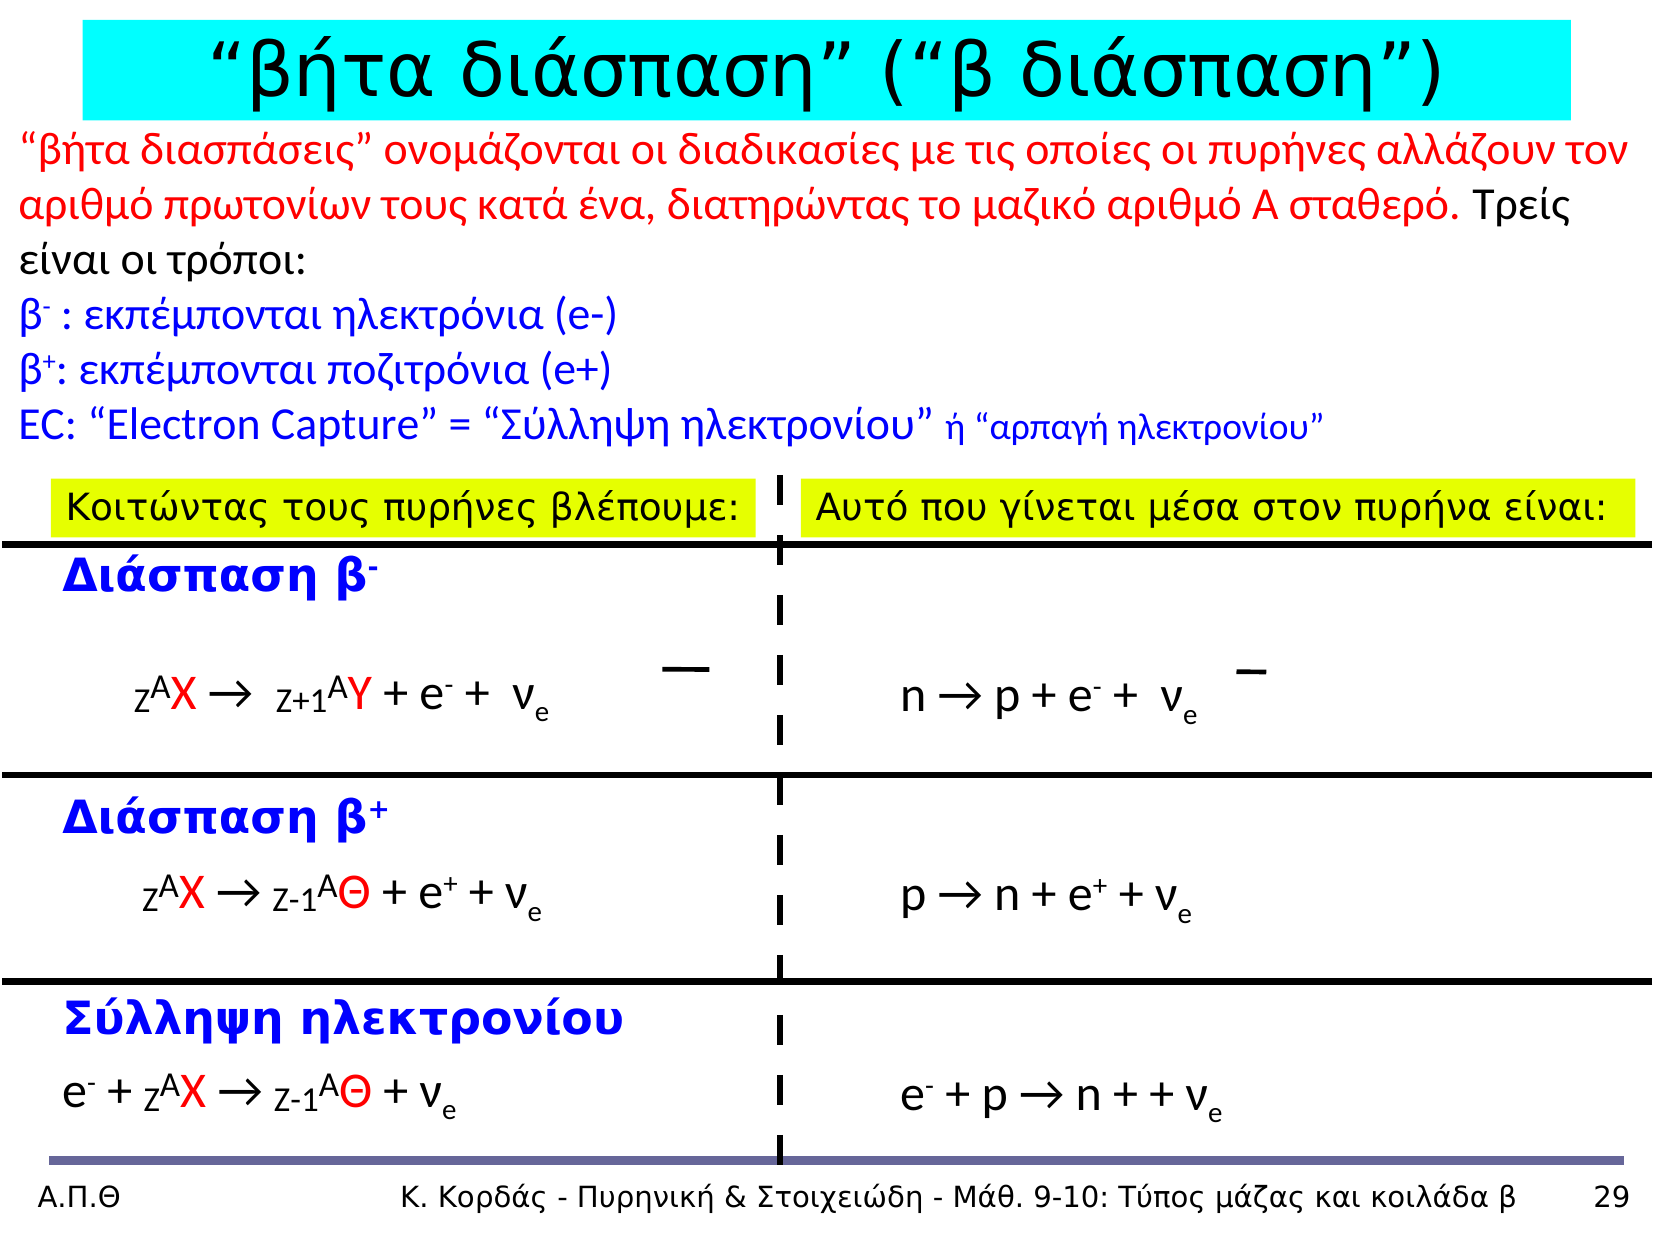

# “βήτα διάσπαση” (“β διάσπαση”)
“βήτα διασπάσεις” ονομάζονται οι διαδικασίες με τις οποίες οι πυρήνες αλλάζουν τον αριθμό πρωτονίων τους κατά ένα, διατηρώντας το μαζικό αριθμό Α σταθερό. Τρείς είναι οι τρόποι:
β- : εκπέμπονται ηλεκτρόνια (e-)
β+: εκπέμπονται ποζιτρόνια (e+)
EC: “Electron Capture” = “Σύλληψη ηλεκτρονίου” ή “αρπαγή ηλεκτρονίου”
Κοιτώντας τους πυρήνες βλέπουμε:
Αυτό που γίνεται μέσα στον πυρήνα είναι:
Διάσπαση β-
 ΖΑΧ → Ζ+1ΑΥ + e- + νe
 ΖΑΧ → Ζ-1ΑΘ + e+ + νe
e- + ΖΑΧ → Ζ-1ΑΘ + νe
n → p + e- + νe
p → n + e+ + νe
e- + p → n + + νe
Διάσπαση β+
Σύλληψη ηλεκτρονίου
Α.Π.Θ
Κ. Κορδάς - Πυρηνική & Στοιχειώδη - Μάθ. 9-10: Τύπος μάζας και κοιλάδα β
29